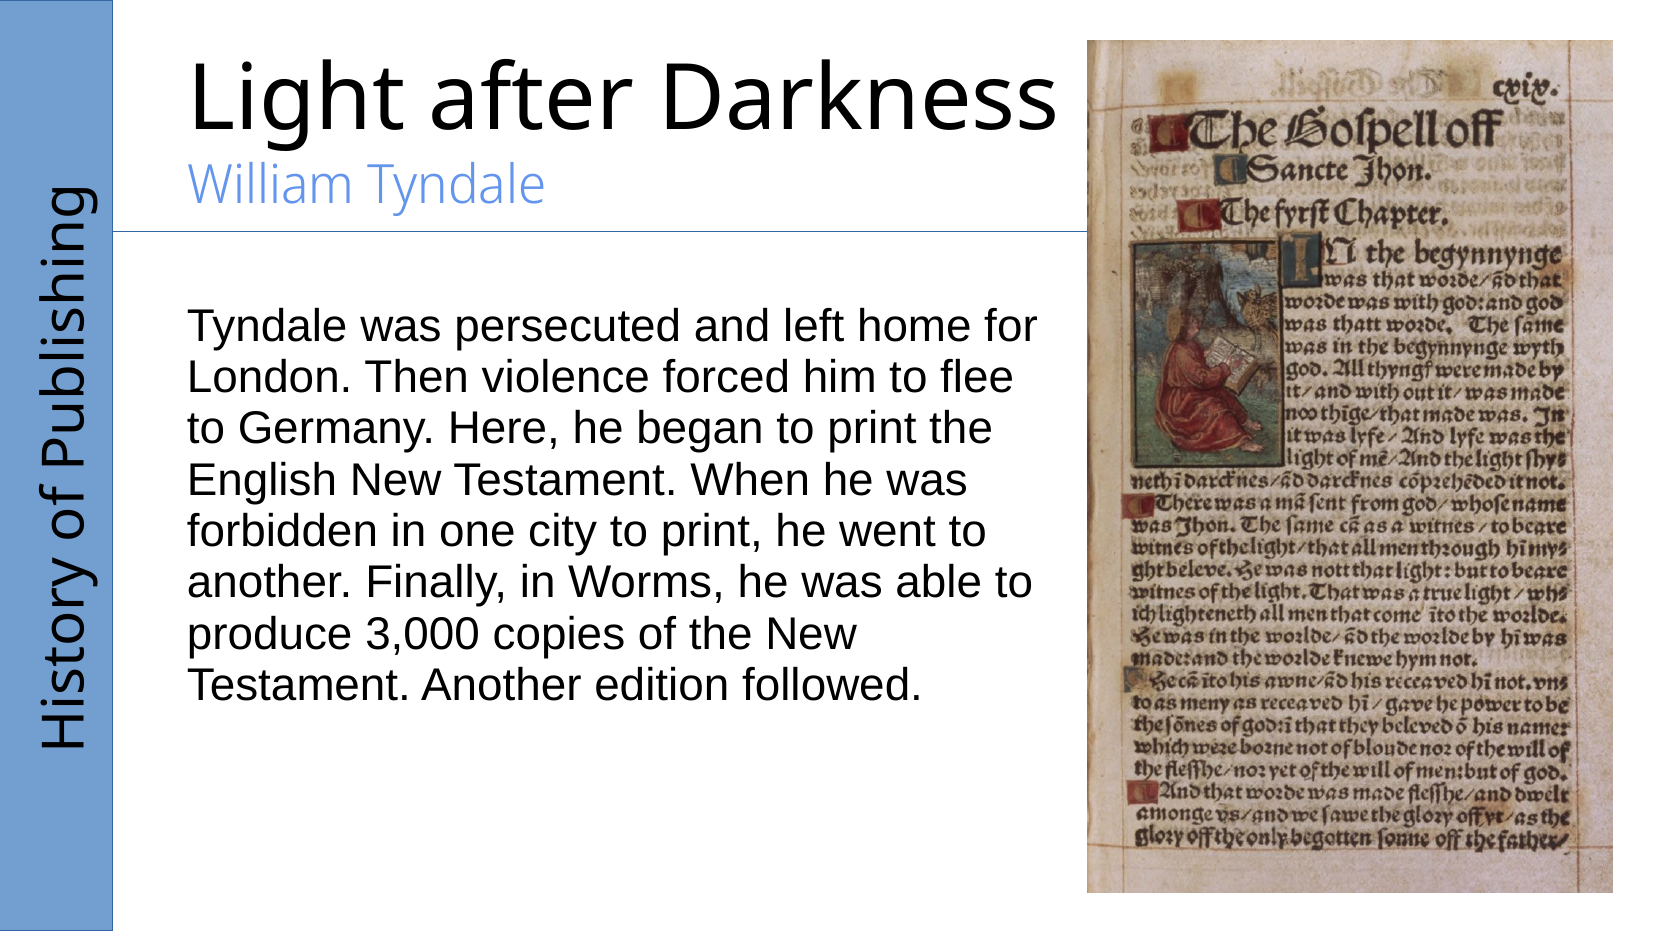

# Light after Darkness
William Tyndale
Tyndale was persecuted and left home for London. Then violence forced him to flee to Germany. Here, he began to print the English New Testament. When he was forbidden in one city to print, he went to another. Finally, in Worms, he was able to produce 3,000 copies of the New Testament. Another edition followed.
History of Publishing